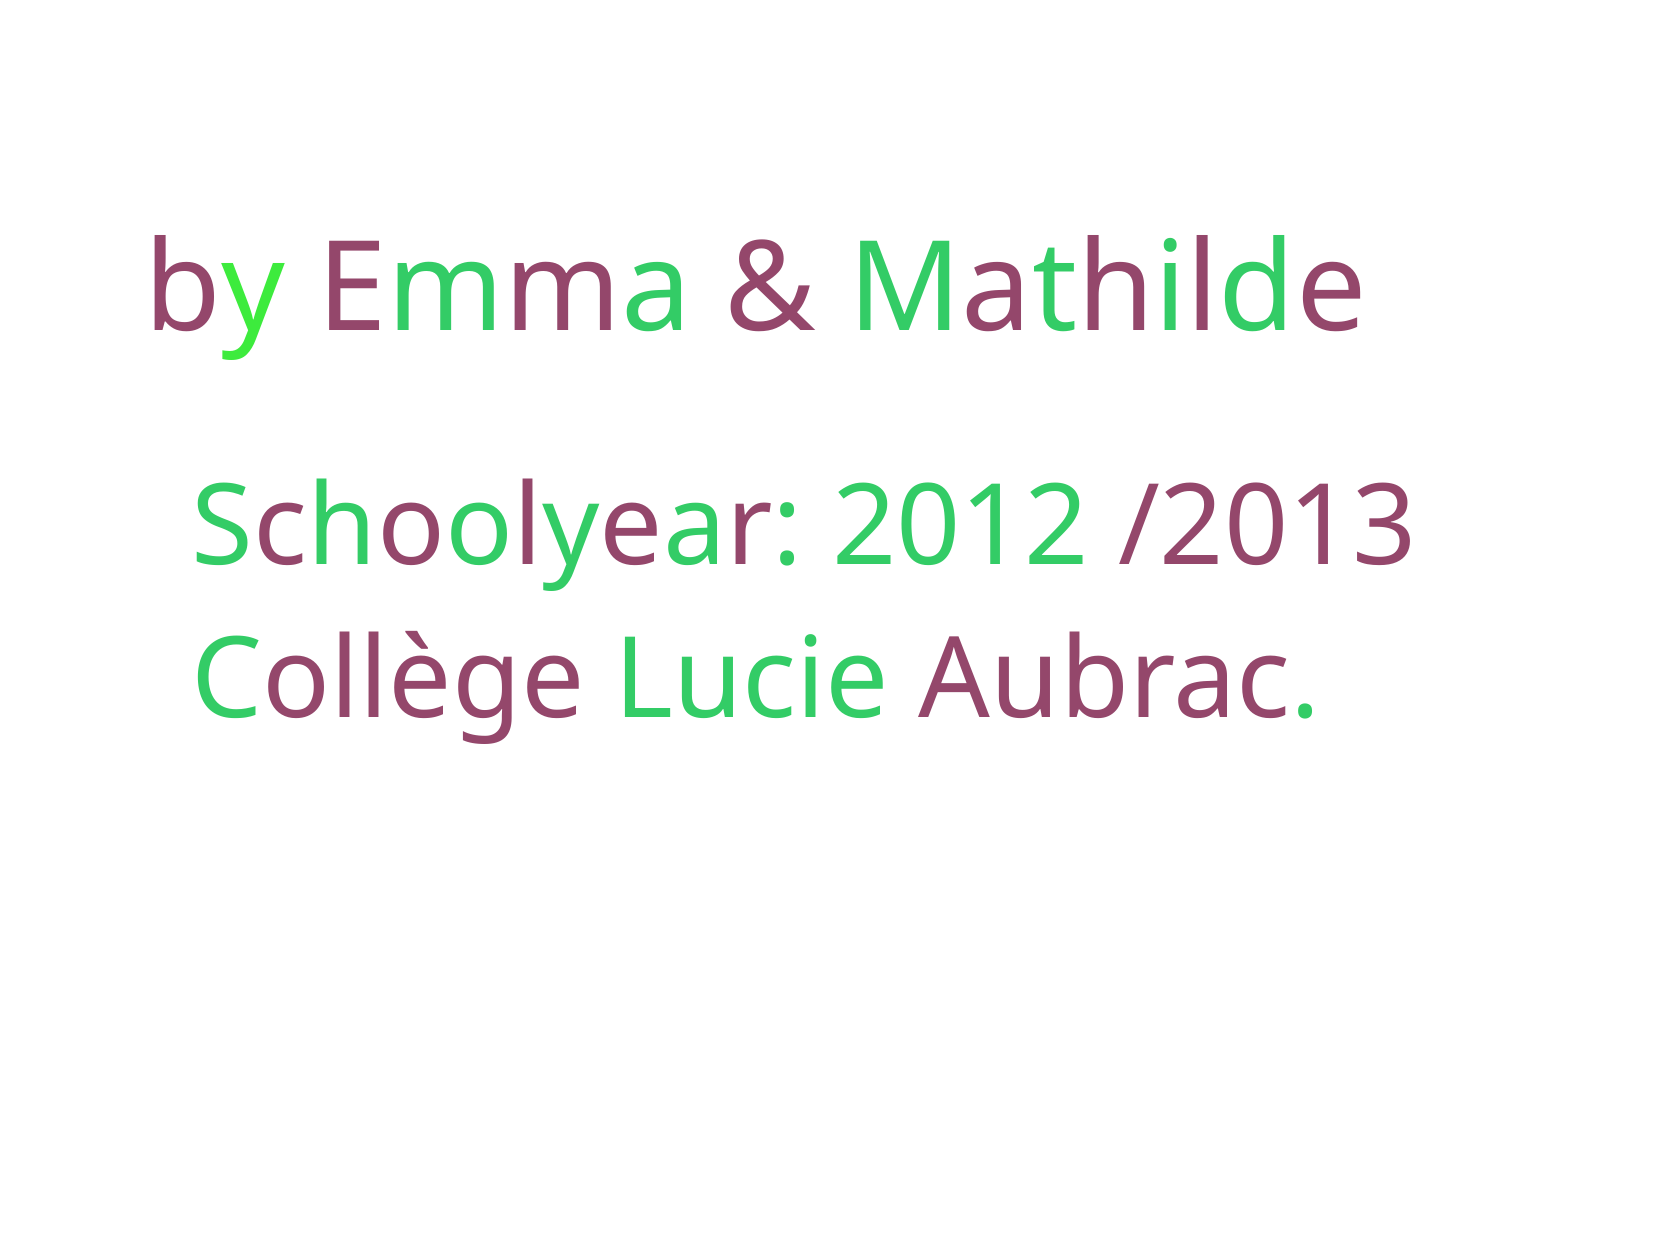

by Emma & Mathilde
Schoolyear: 2012 /2013
Collège Lucie Aubrac.